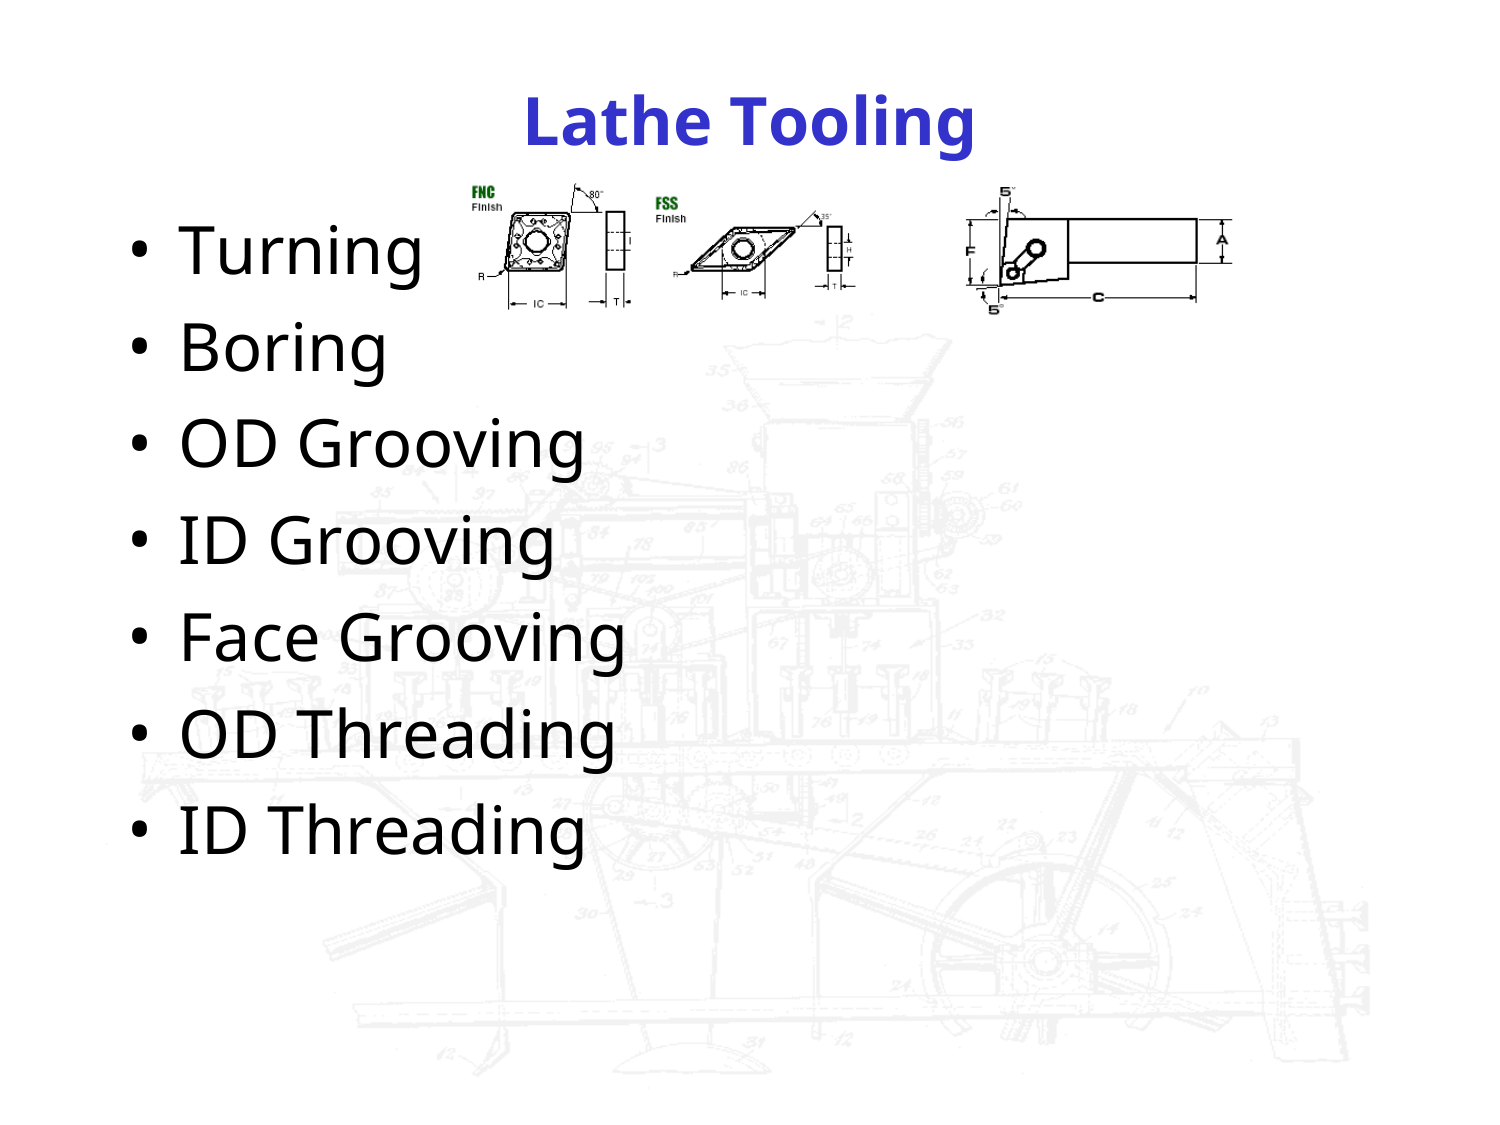

# Lathe Tooling
Turning
Boring
OD Grooving
ID Grooving
Face Grooving
OD Threading
ID Threading